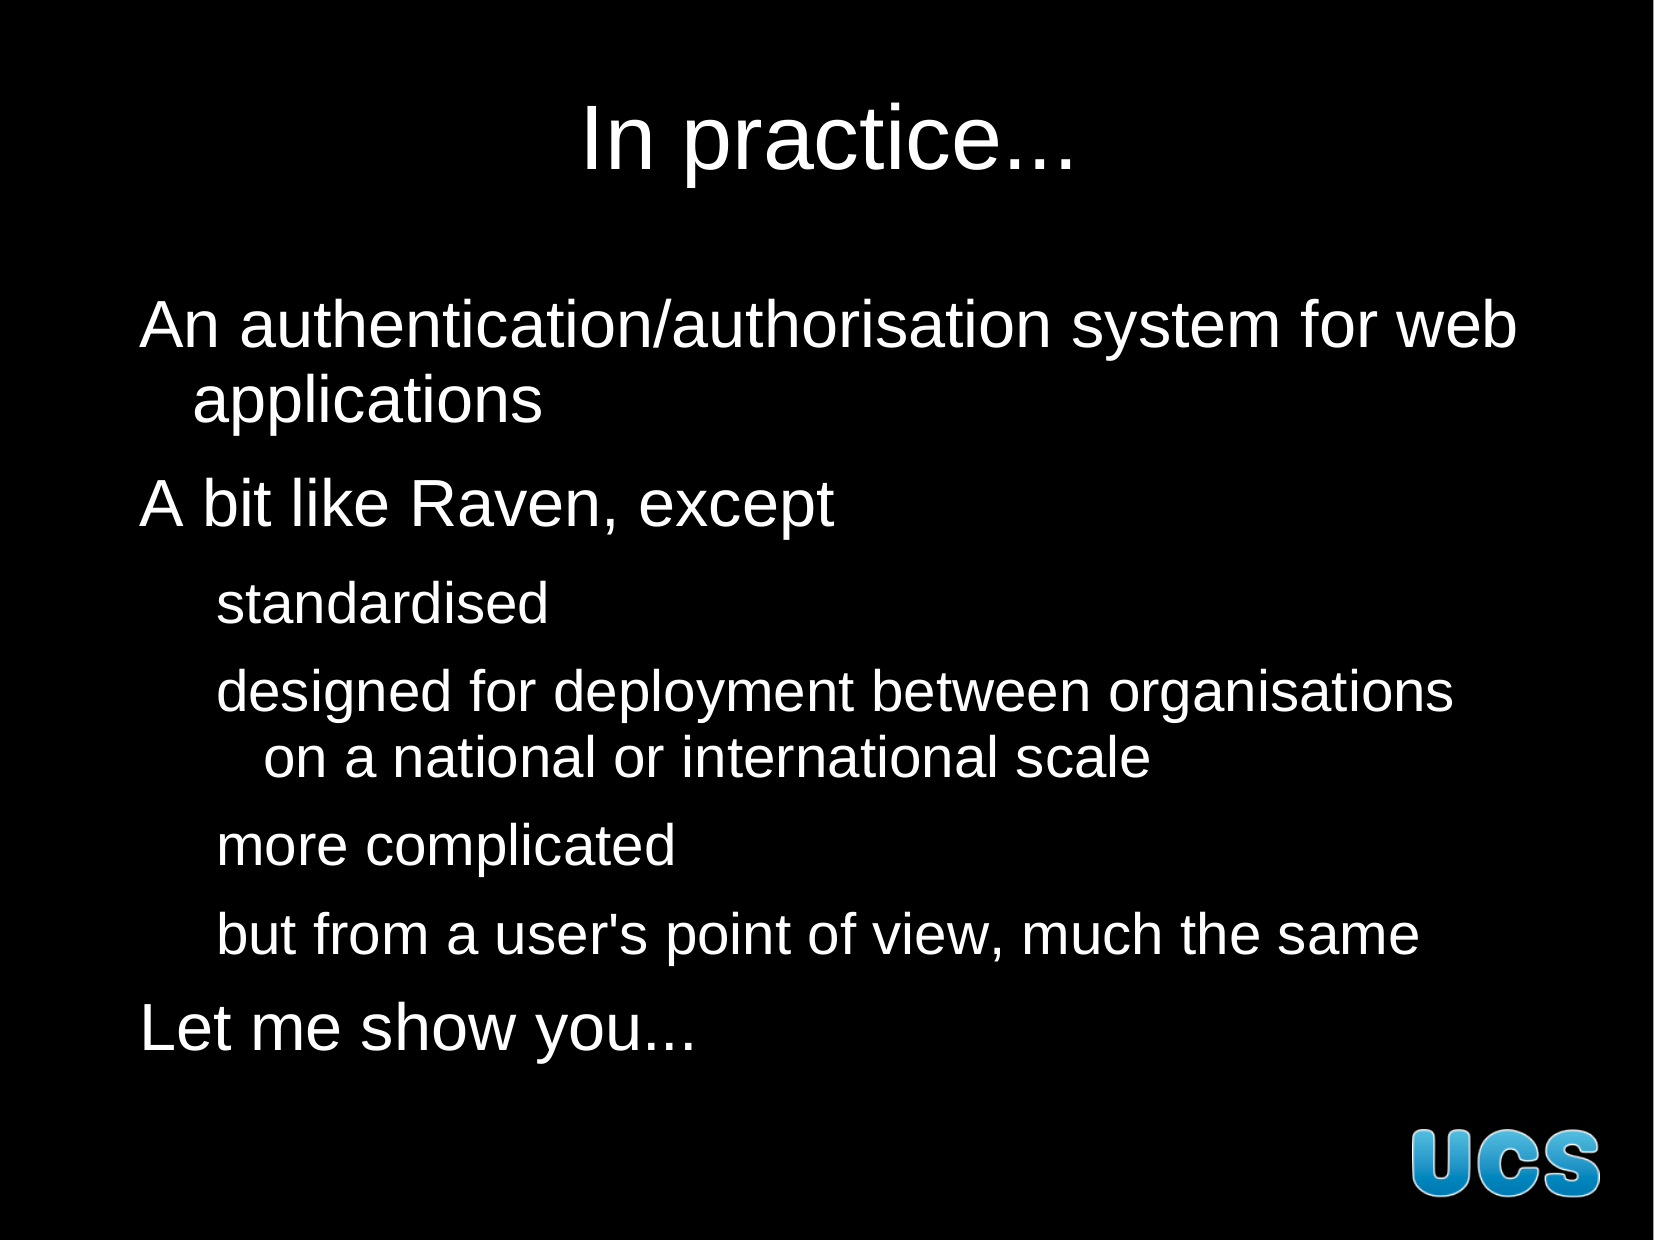

# In practice...
An authentication/authorisation system for web applications
A bit like Raven, except
standardised
designed for deployment between organisations on a national or international scale
more complicated
but from a user's point of view, much the same
Let me show you...